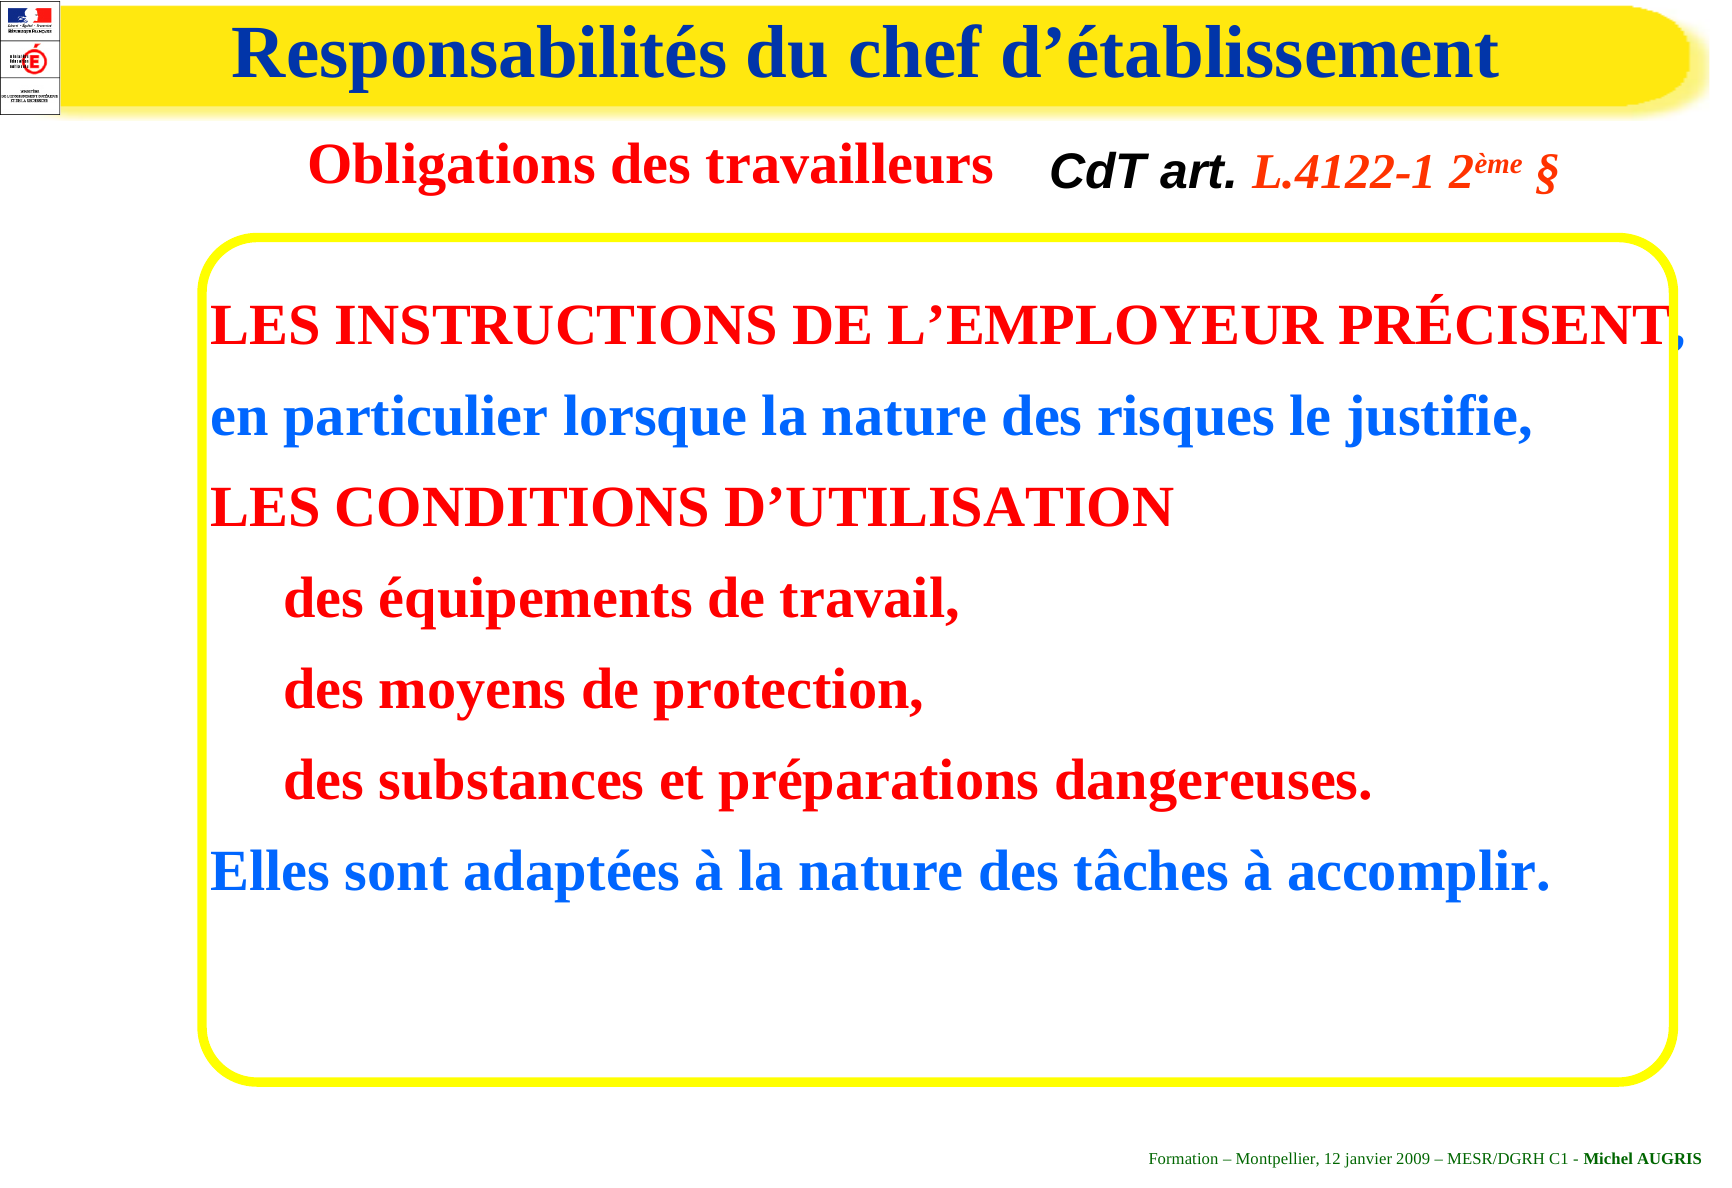

Responsabilités du chef d’établissement
Obligations des travailleurs
CdT art. L.4122-1 2ème §
LES INSTRUCTIONS DE L’EMPLOYEUR PRÉCISENT,
en particulier lorsque la nature des risques le justifie,
LES CONDITIONS D’UTILISATION
	des équipements de travail,
	des moyens de protection,
	des substances et préparations dangereuses.
Elles sont adaptées à la nature des tâches à accomplir.